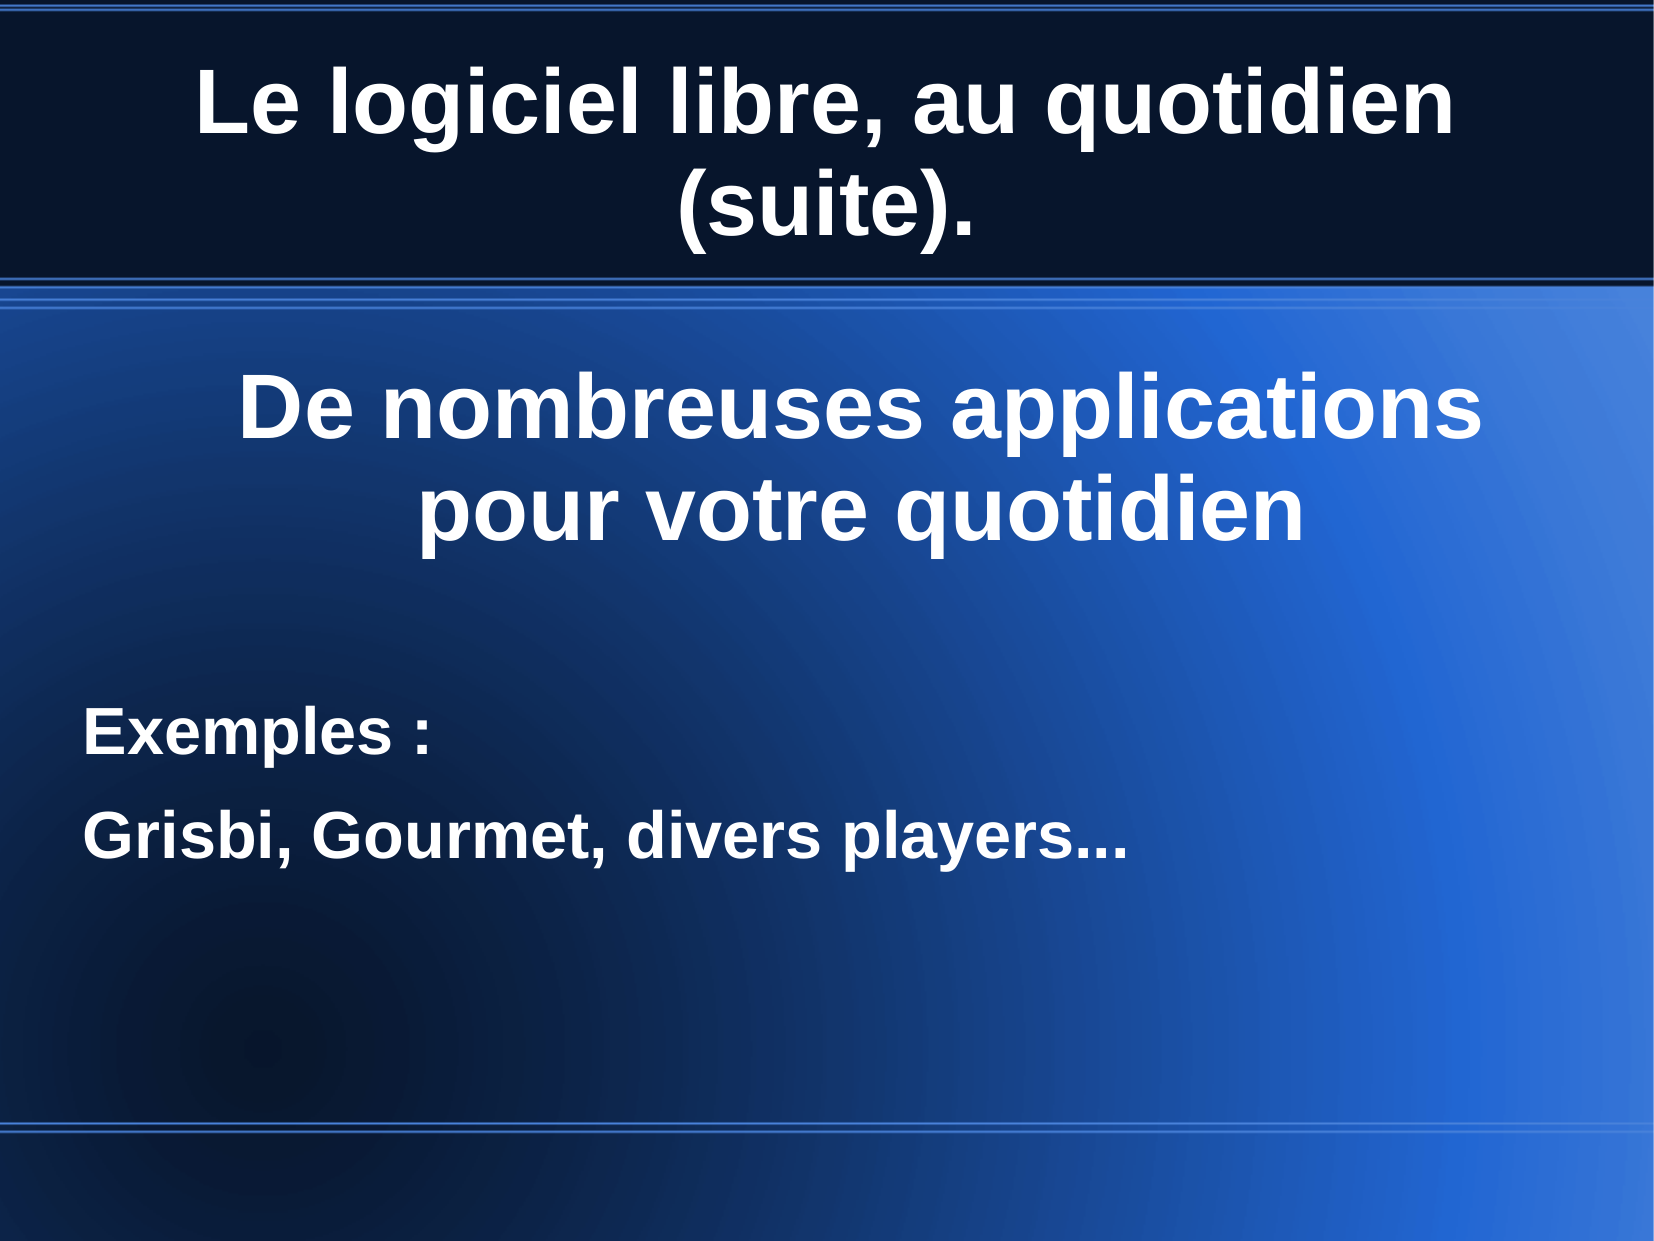

# Le logiciel libre, au quotidien (suite).
De nombreuses applications pour votre quotidien
Exemples :
Grisbi, Gourmet, divers players...